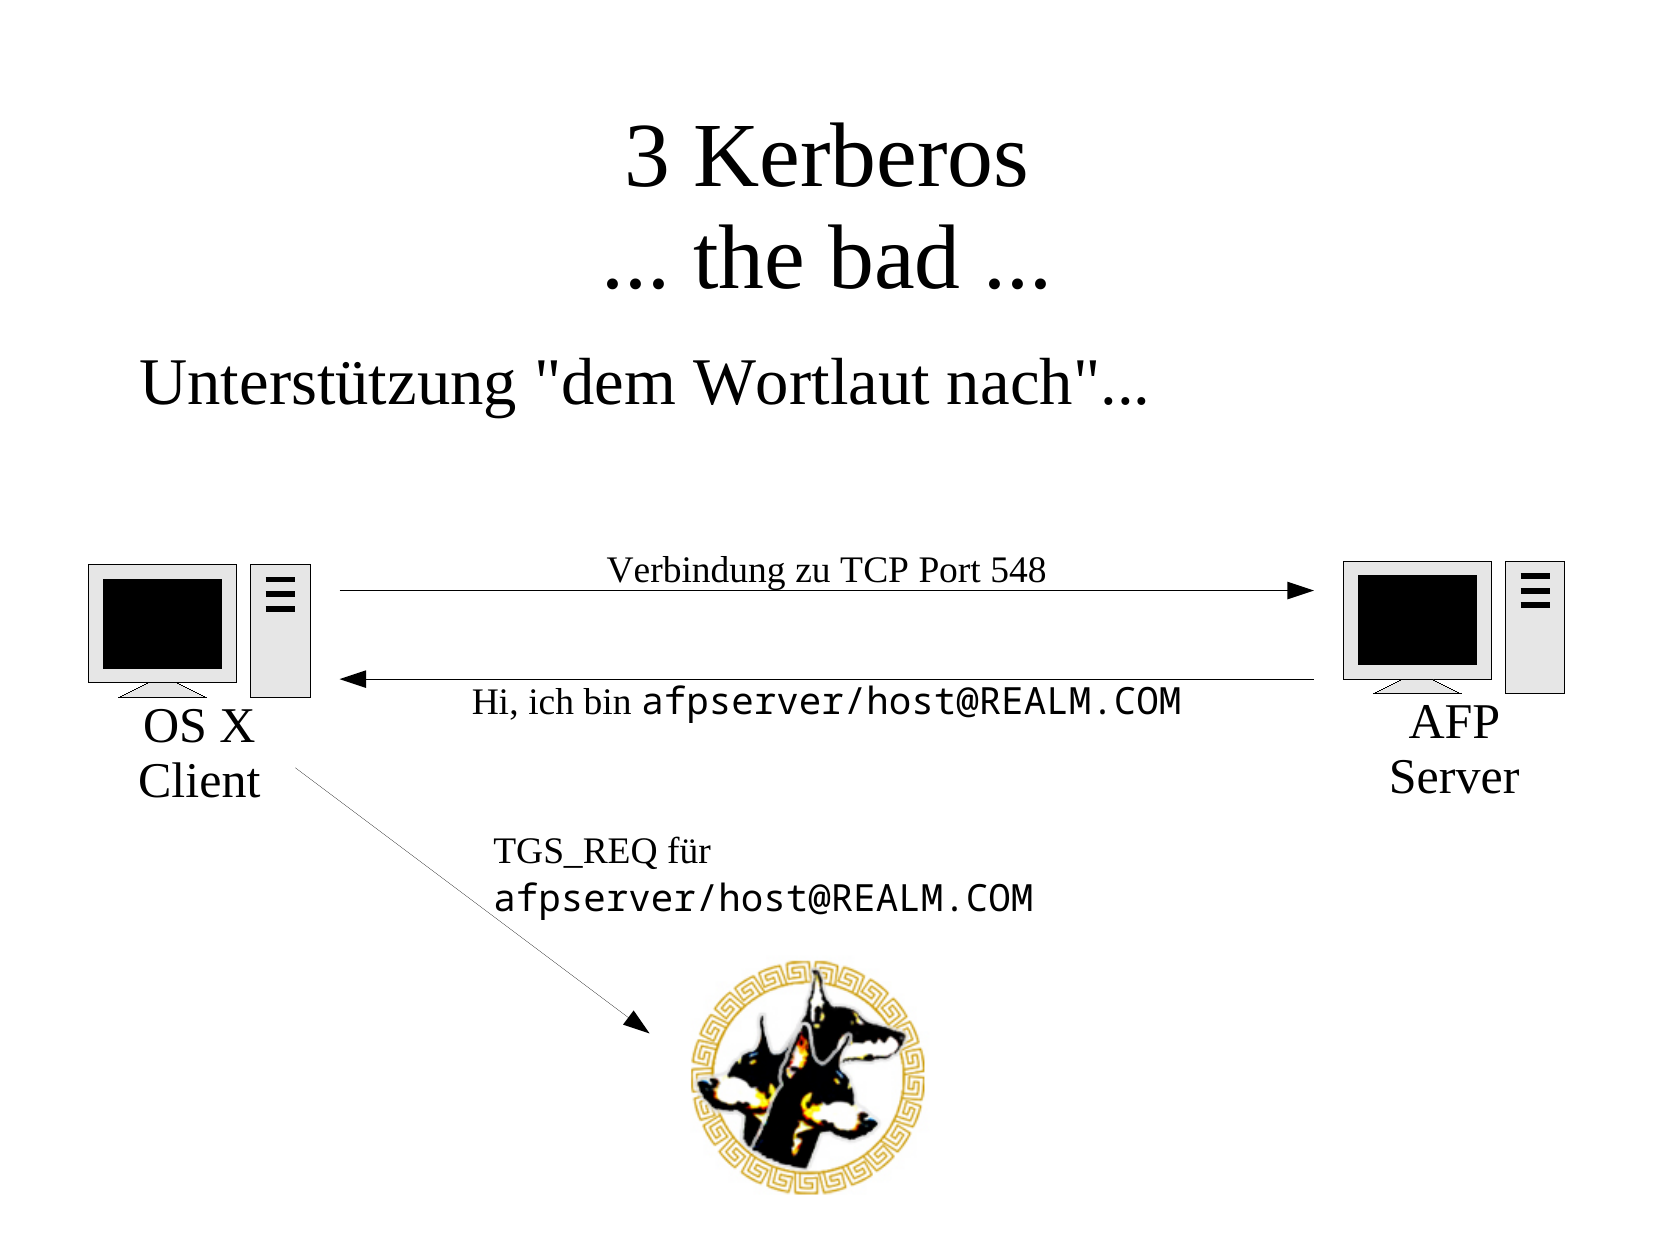

# 3 Kerberos ... the bad ...
Unterstützung "dem Wortlaut nach"...
Verbindung zu TCP Port 548
Hi, ich bin afpserver/host@REALM.COM
AFP Server
OS X Client
TGS_REQ für
afpserver/host@REALM.COM